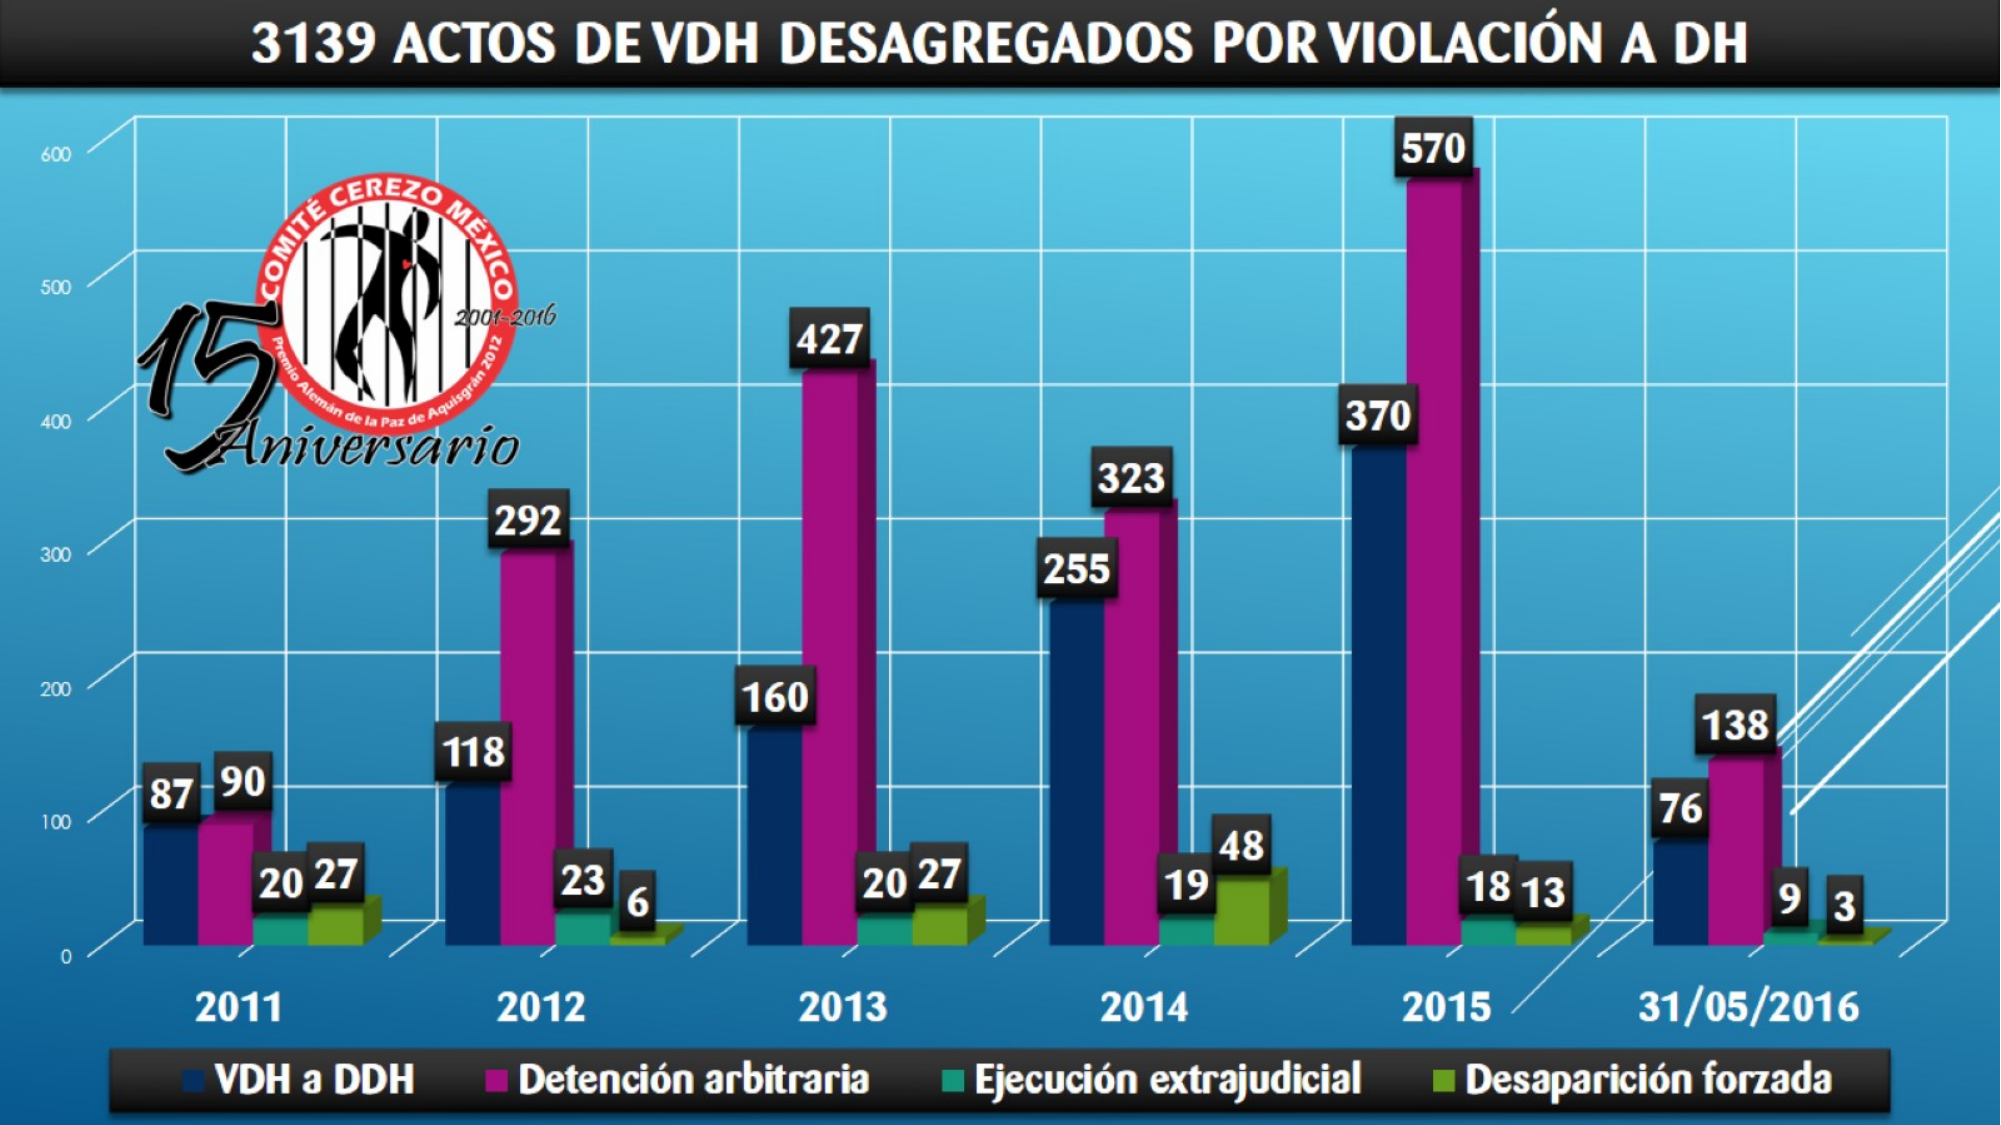

# 3139 actos de VDH desagregados por violación a DH